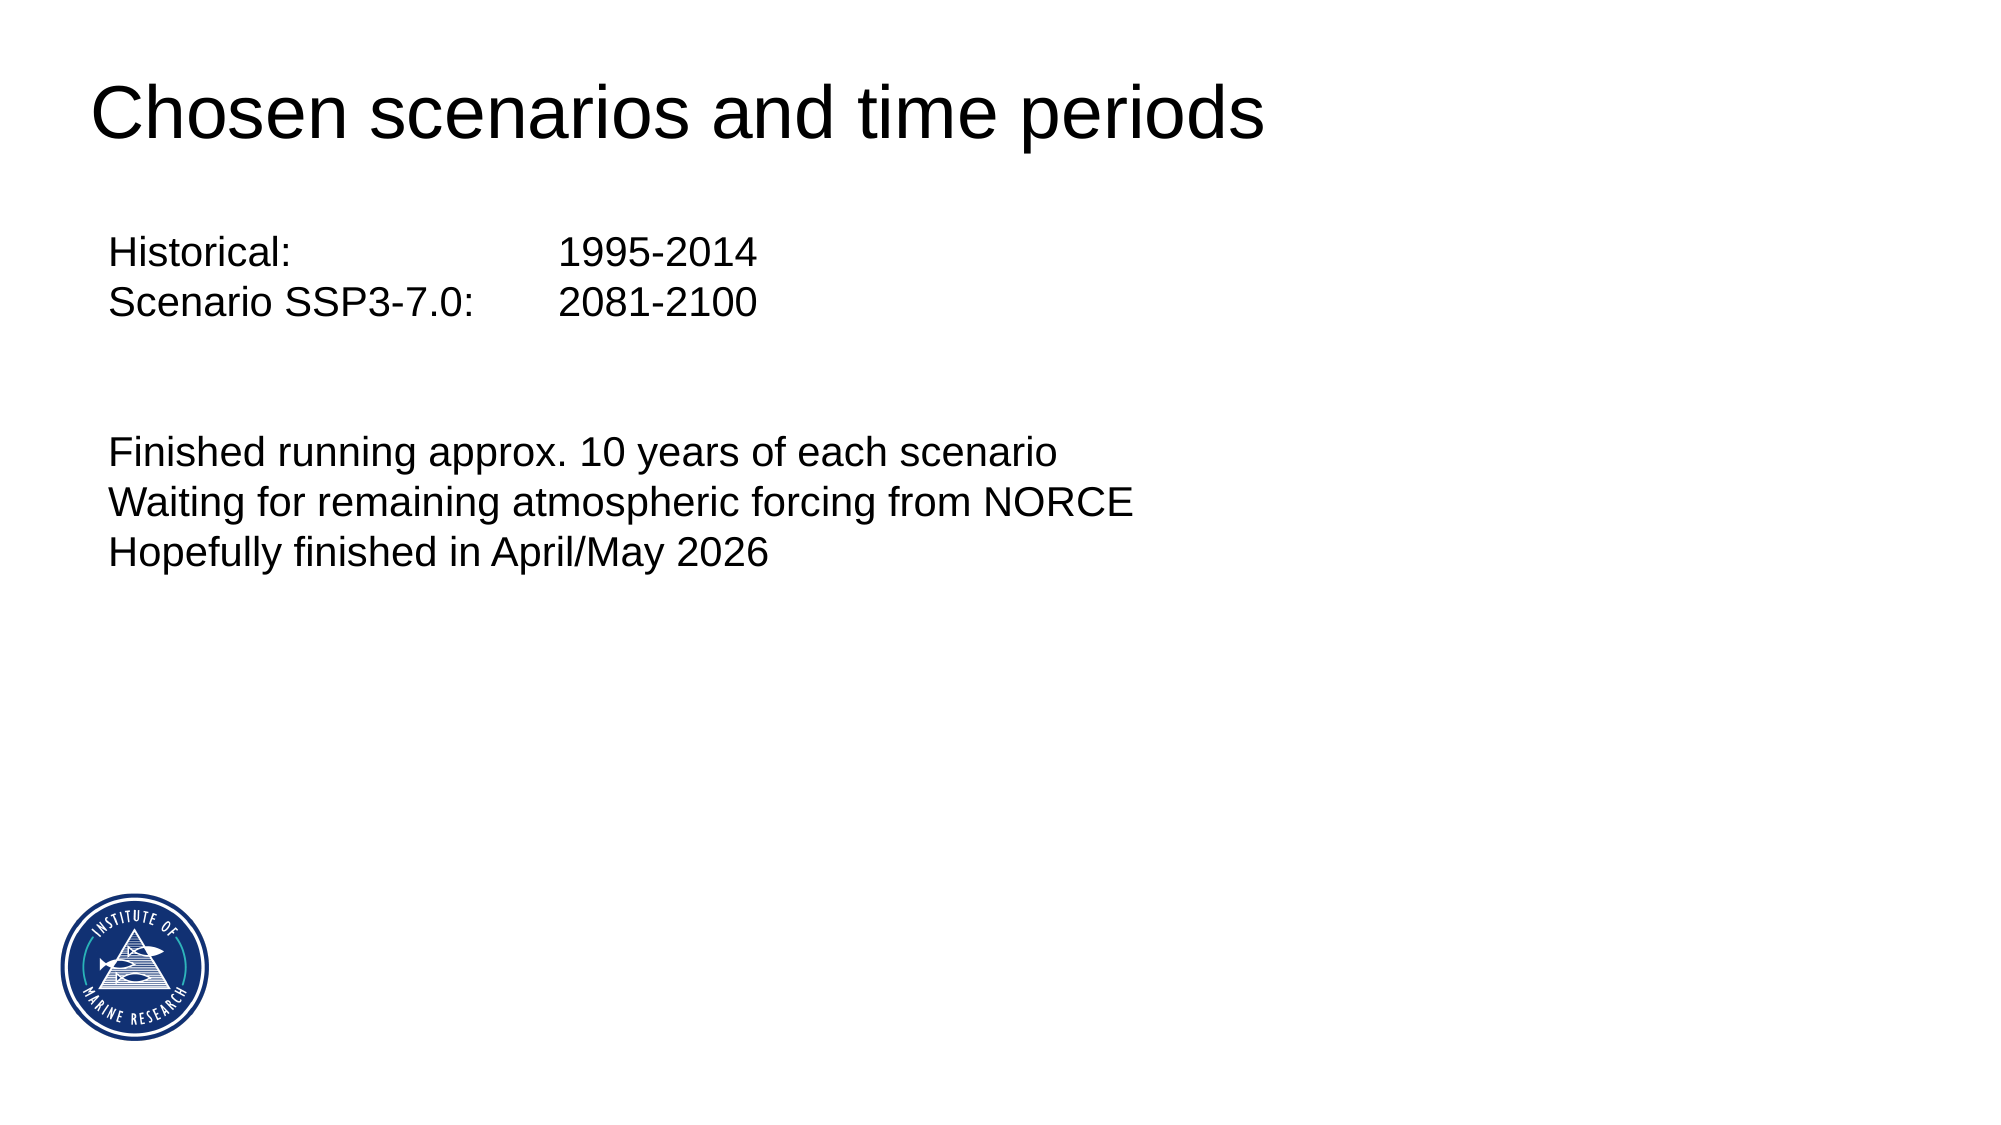

Chosen scenarios and time periods
Historical: 		1995-2014
Scenario SSP3-7.0: 	2081-2100
Finished running approx. 10 years of each scenario
Waiting for remaining atmospheric forcing from NORCE
Hopefully finished in April/May 2026